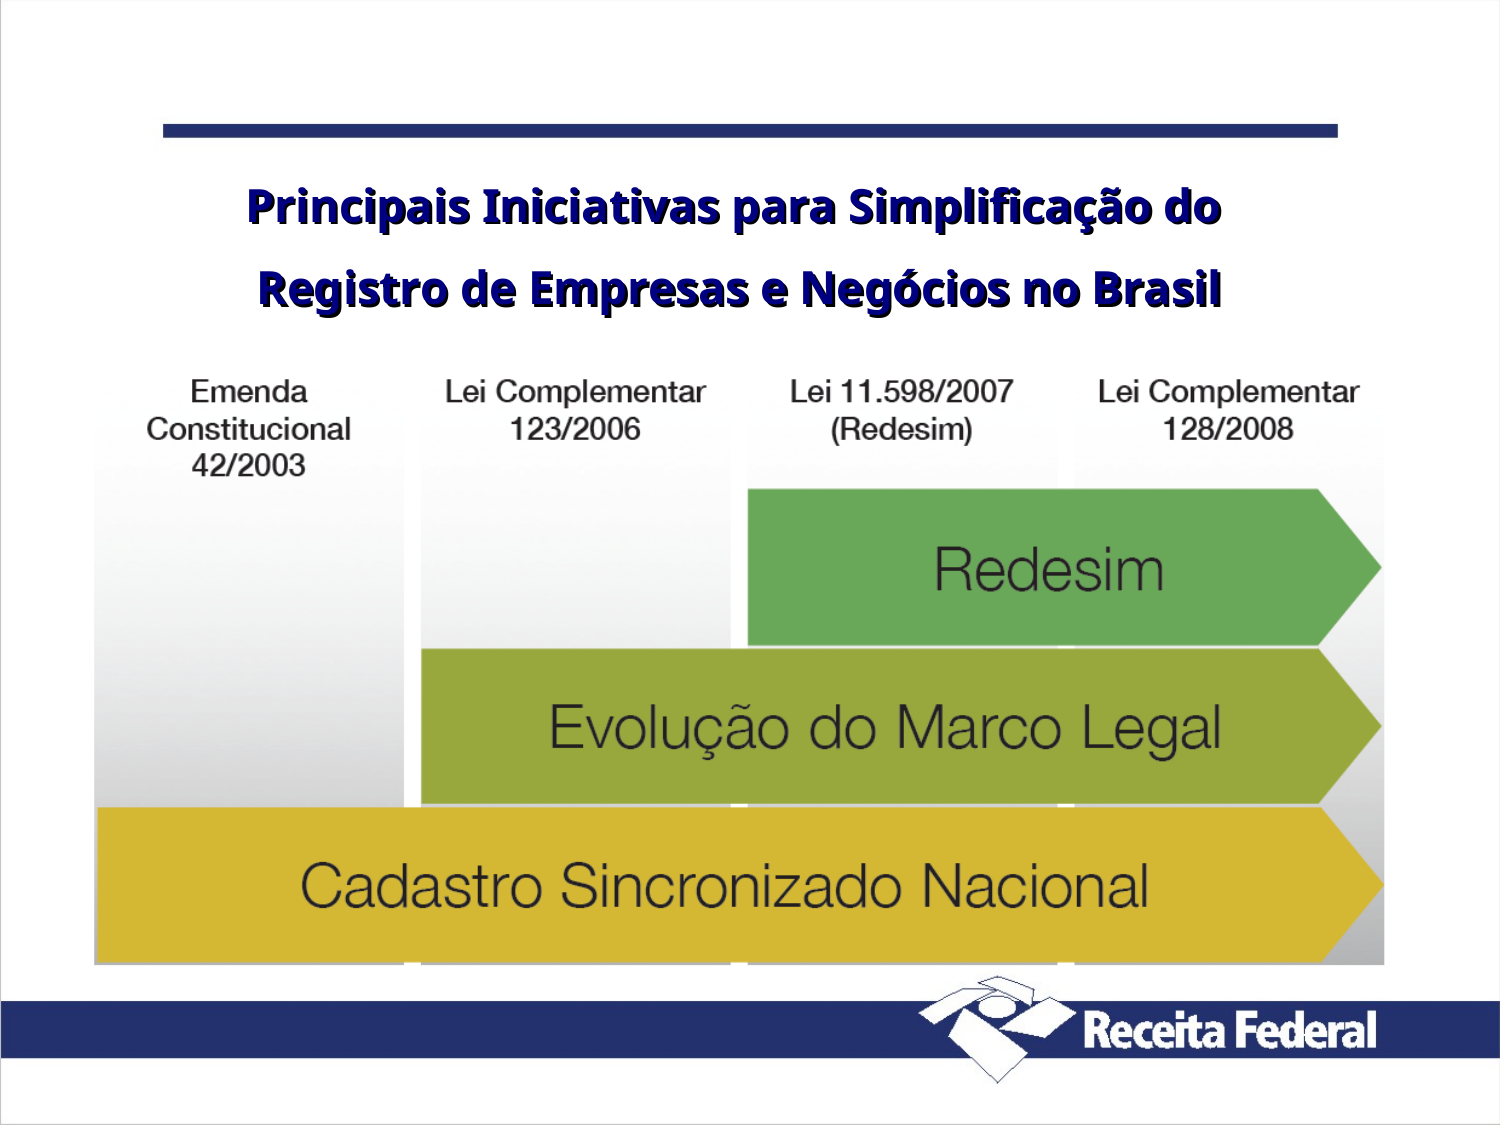

Principais Iniciativas para Simplificação do
Registro de Empresas e Negócios no Brasil